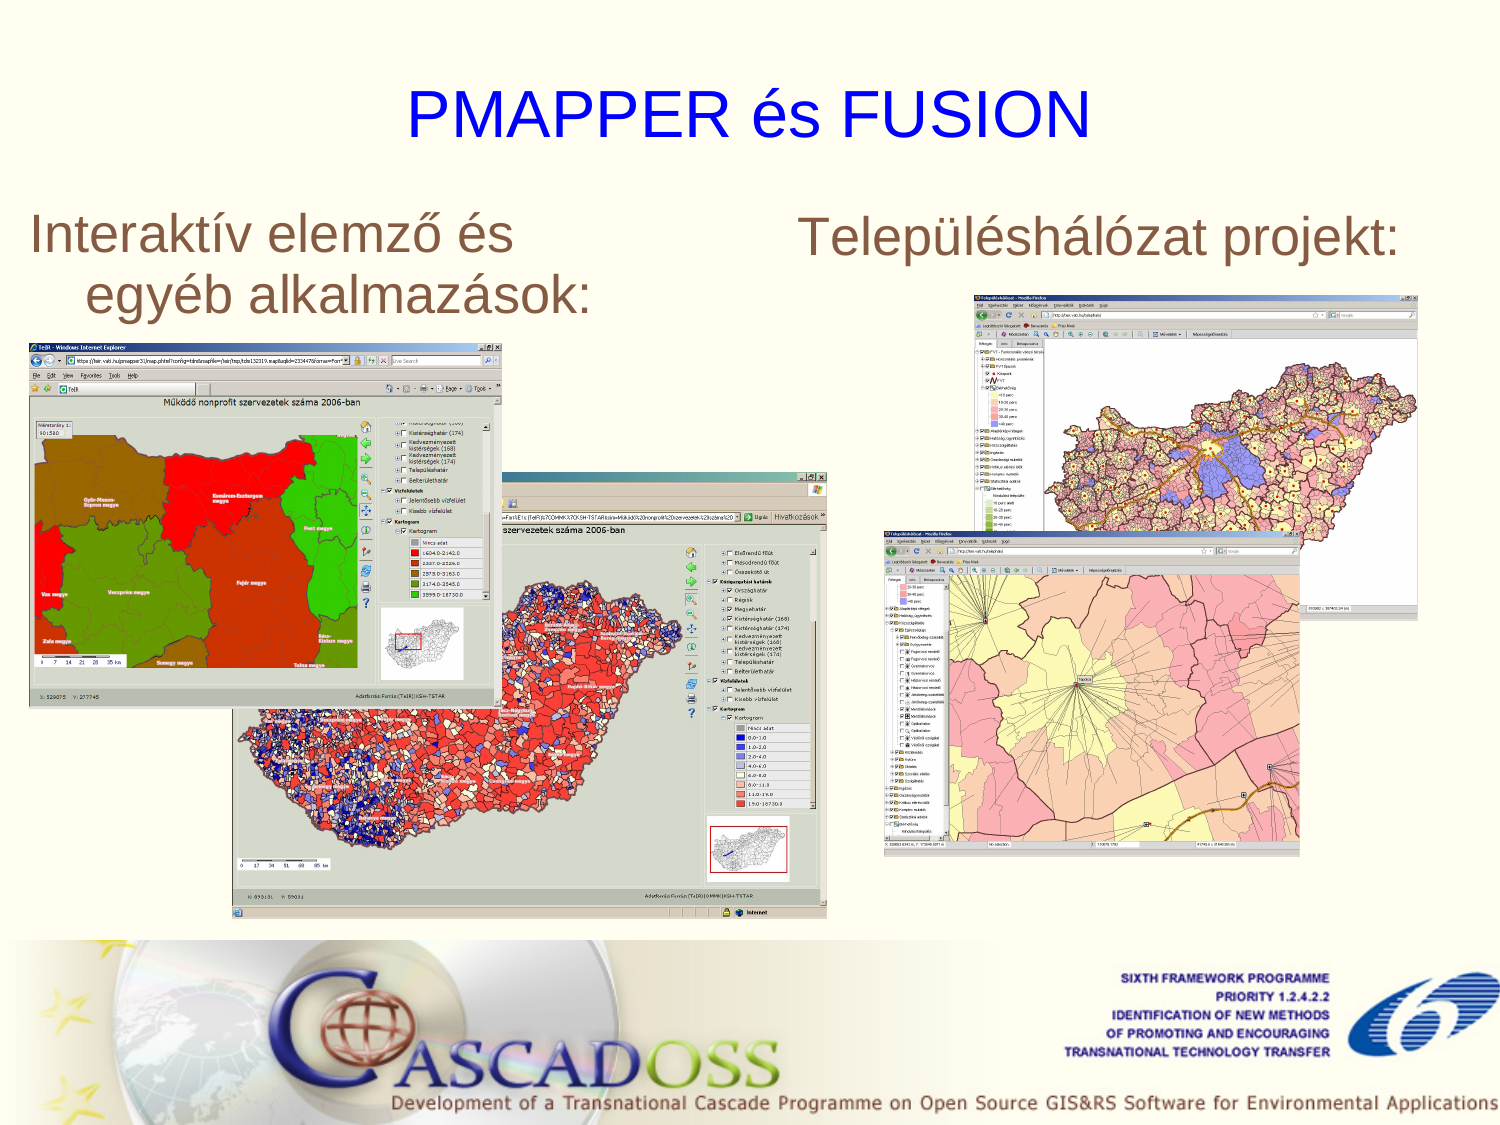

# PMAPPER és FUSION
Interaktív elemző és egyéb alkalmazások:
Településhálózat projekt: